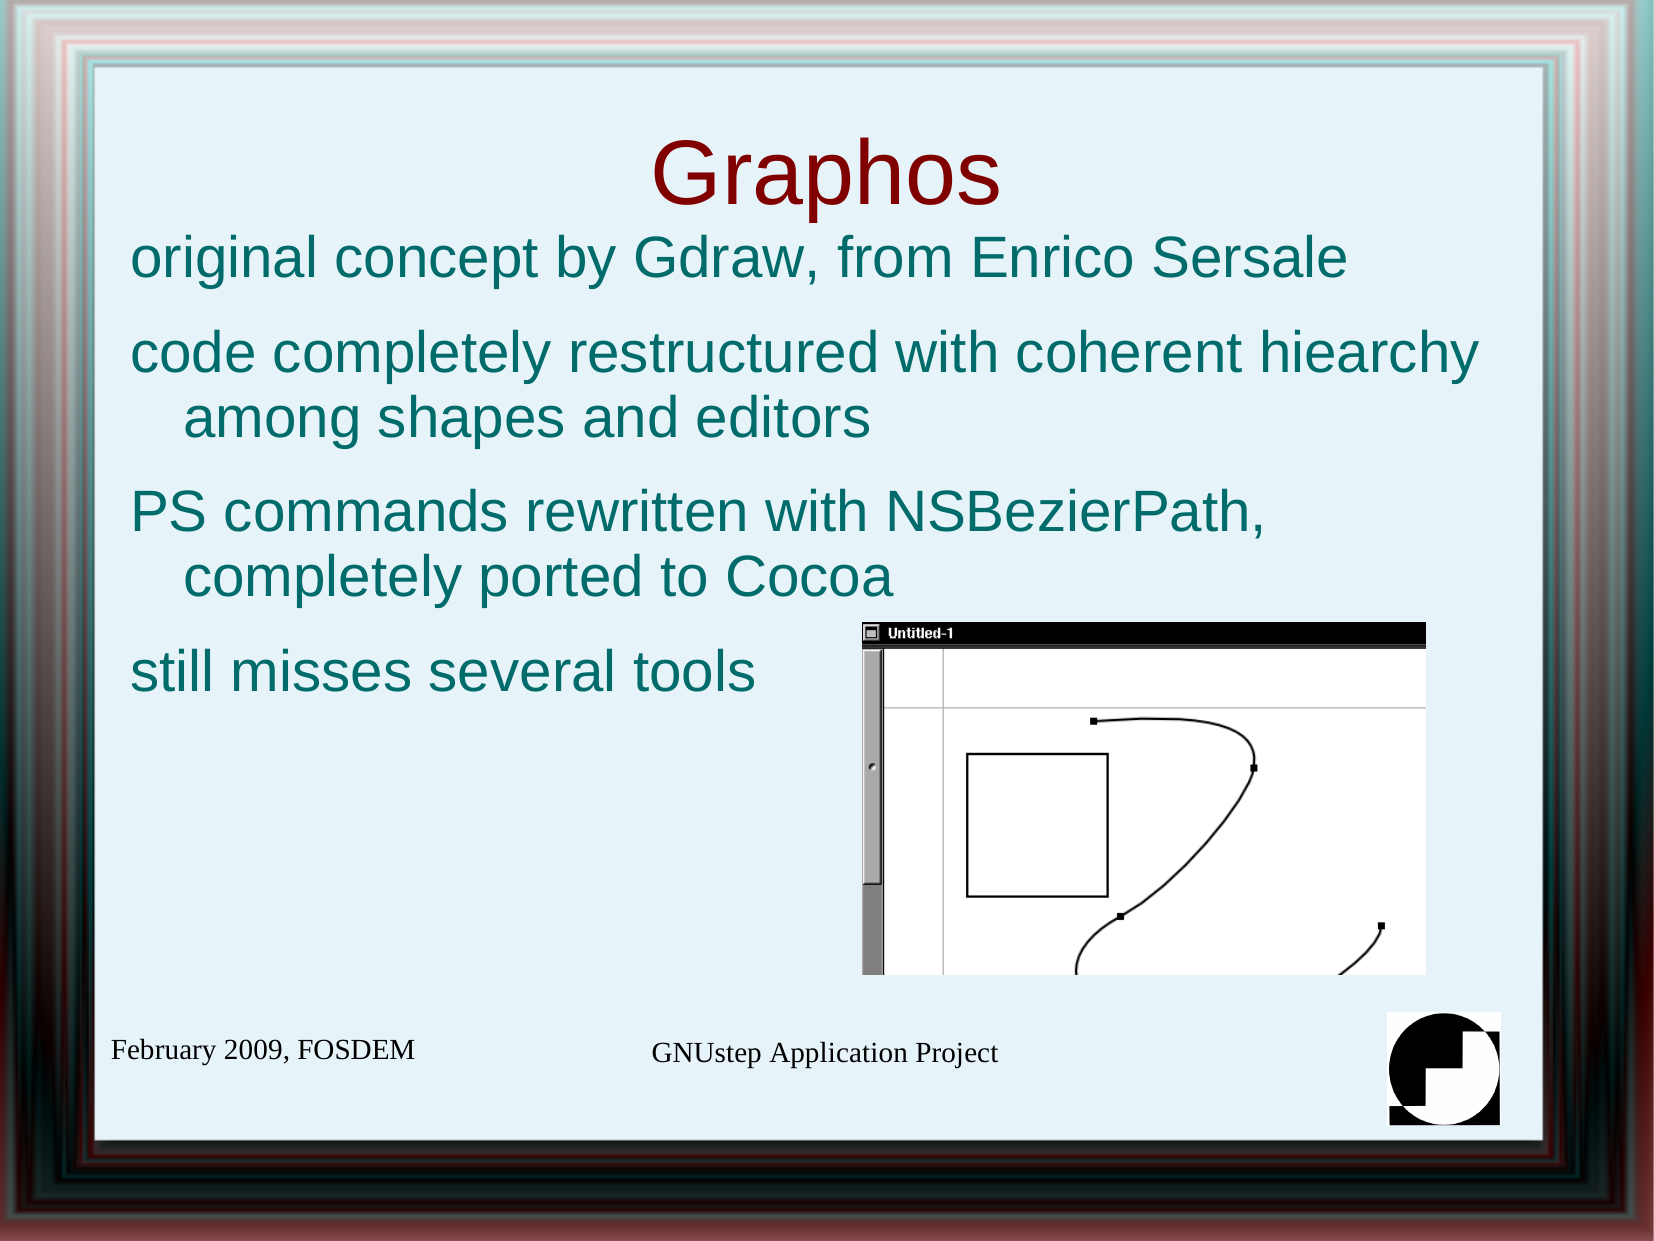

# Graphos
original concept by Gdraw, from Enrico Sersale
code completely restructured with coherent hiearchy among shapes and editors
PS commands rewritten with NSBezierPath, completely ported to Cocoa
still misses several tools